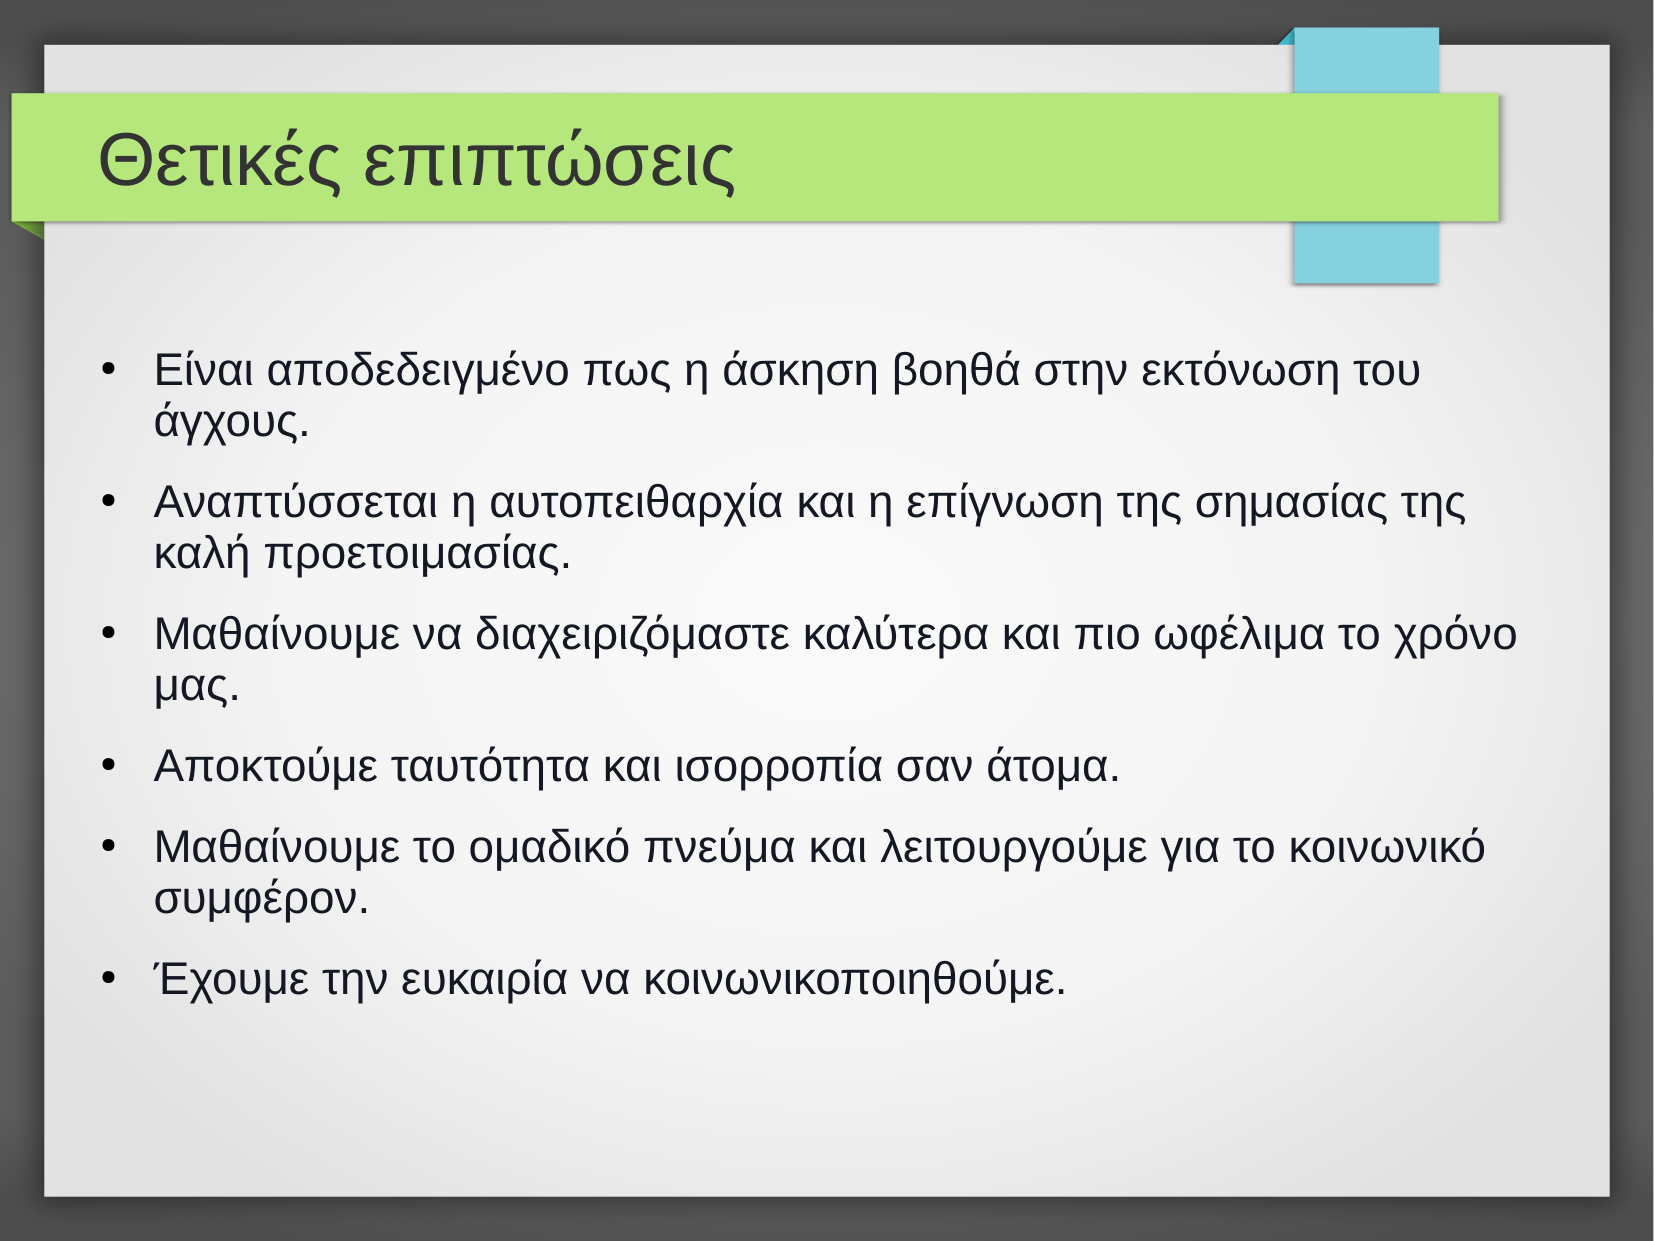

# Θετικές επιπτώσεις
Είναι αποδεδειγμένο πως η άσκηση βοηθά στην εκτόνωση του άγχους.
Αναπτύσσεται η αυτοπειθαρχία και η επίγνωση της σημασίας της καλή προετοιμασίας.
Μαθαίνουμε να διαχειριζόμαστε καλύτερα και πιο ωφέλιμα το χρόνο μας.
Αποκτούμε ταυτότητα και ισορροπία σαν άτομα.
Μαθαίνουμε το ομαδικό πνεύμα και λειτουργούμε για το κοινωνικό συμφέρον.
Έχουμε την ευκαιρία να κοινωνικοποιηθούμε.